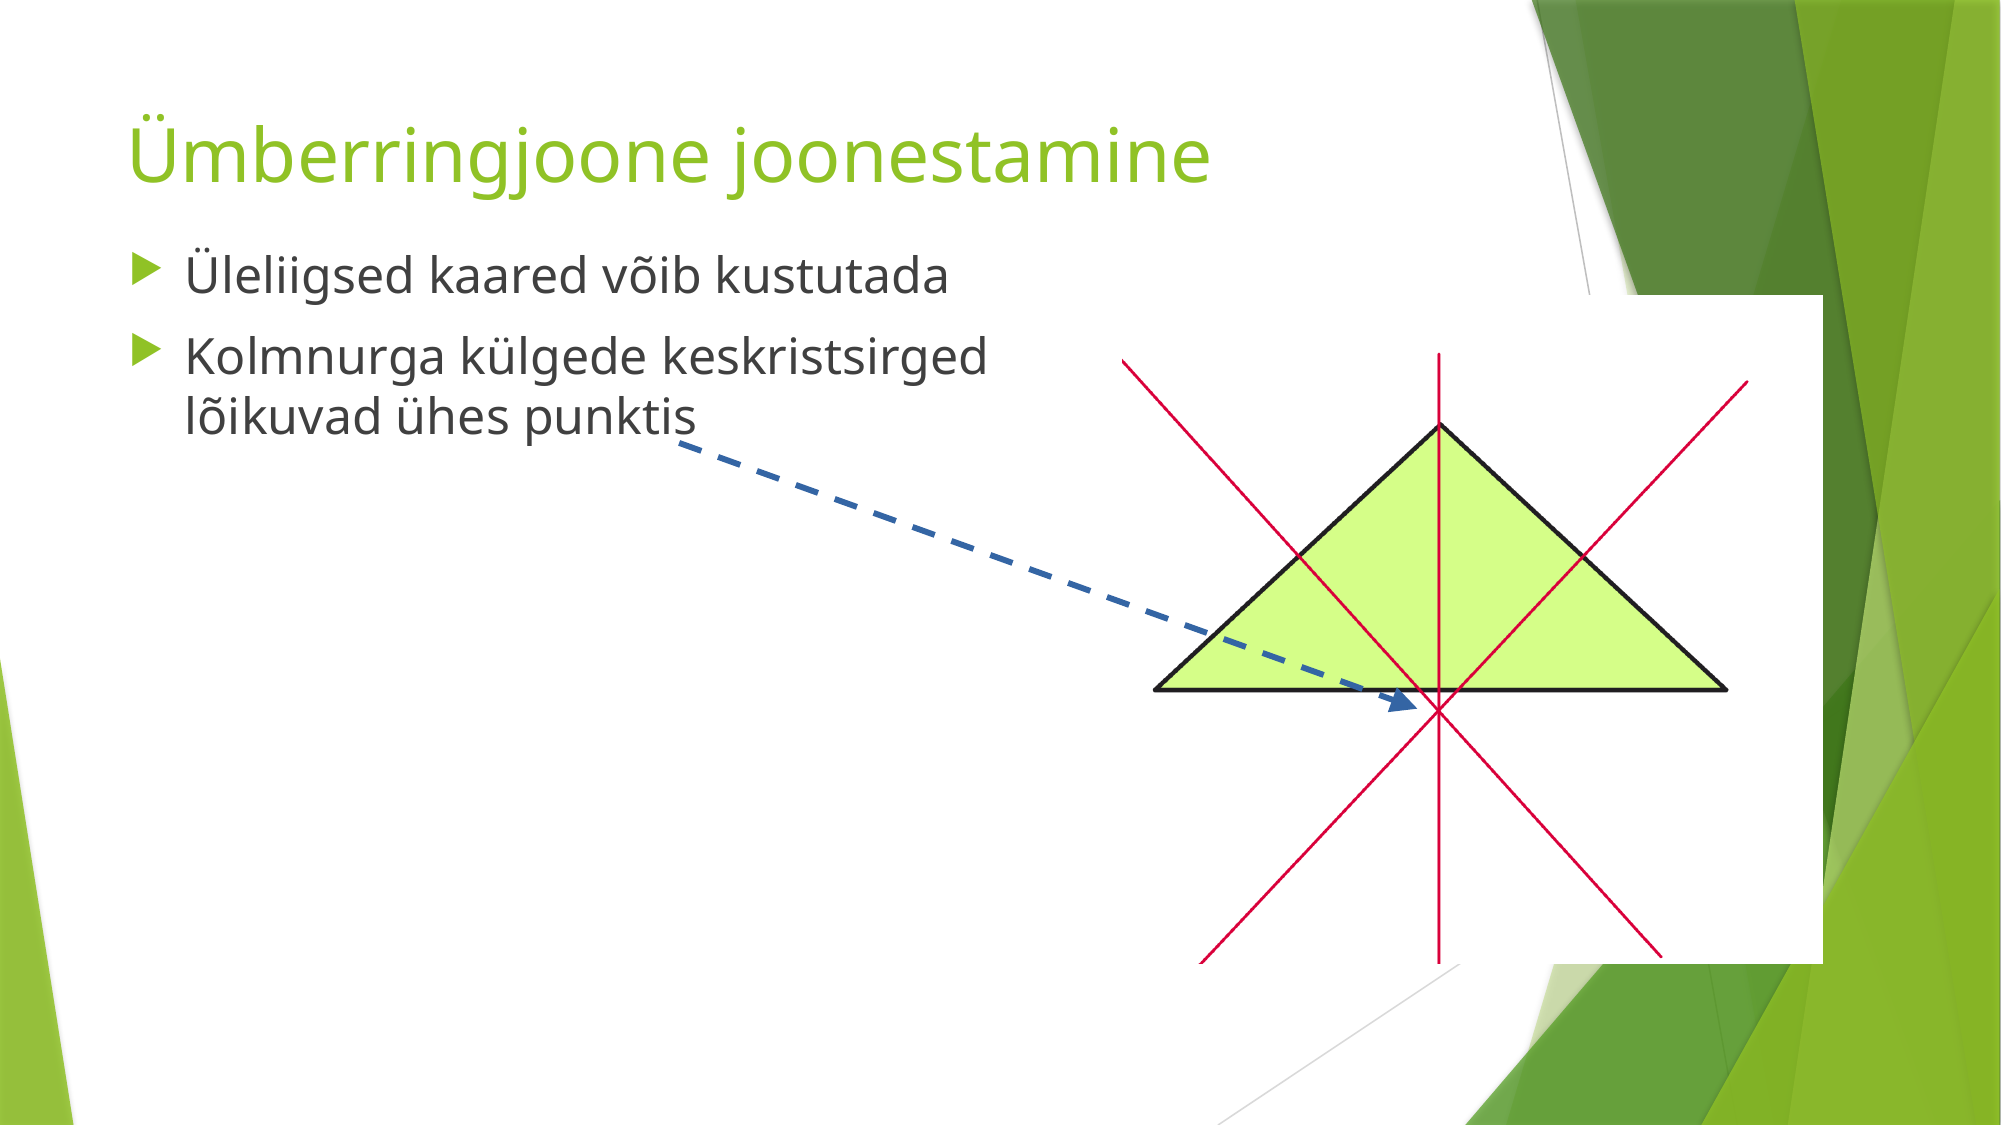

# Ümberringjoone joonestamine
Üleliigsed kaared võib kustutada
Kolmnurga külgede keskristsirged lõikuvad ühes punktis